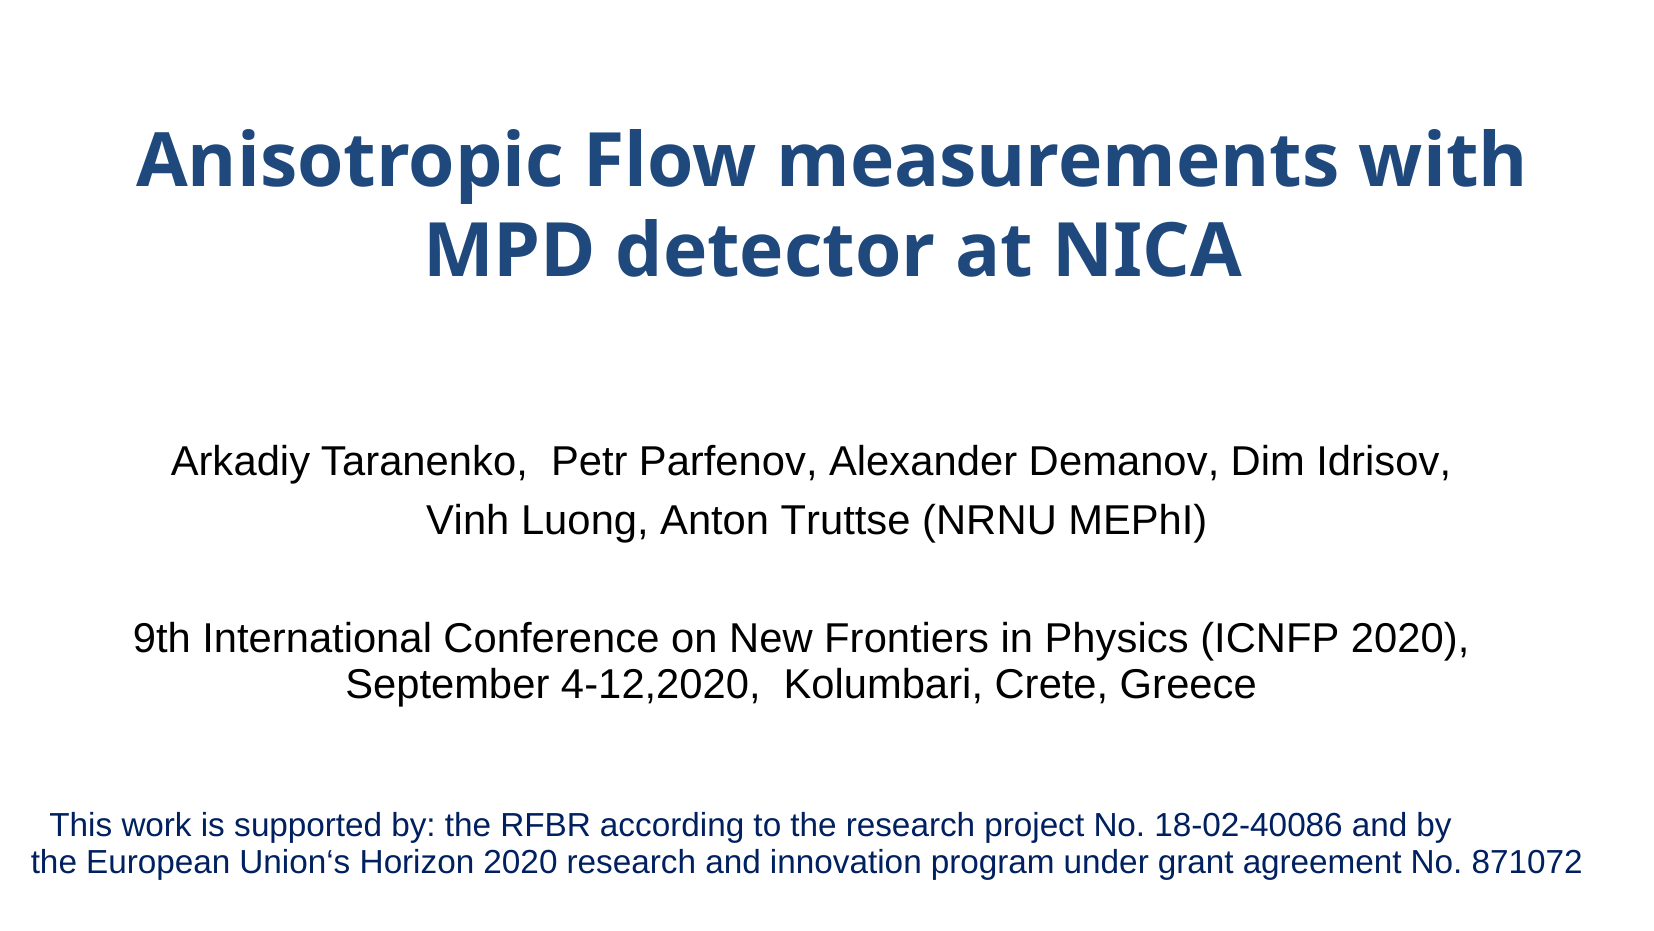

# Anisotropic Flow measurements with MPD detector at NICA
Arkadiy Taranenko, Petr Parfenov, Alexander Demanov, Dim Idrisov,
Vinh Luong, Anton Truttse (NRNU MEPhI)
9th International Conference on New Frontiers in Physics (ICNFP 2020), September 4-12,2020, Kolumbari, Crete, Greece
 This work is supported by: the RFBR according to the research project No. 18-02-40086 and by
the European Union‘s Horizon 2020 research and innovation program under grant agreement No. 871072